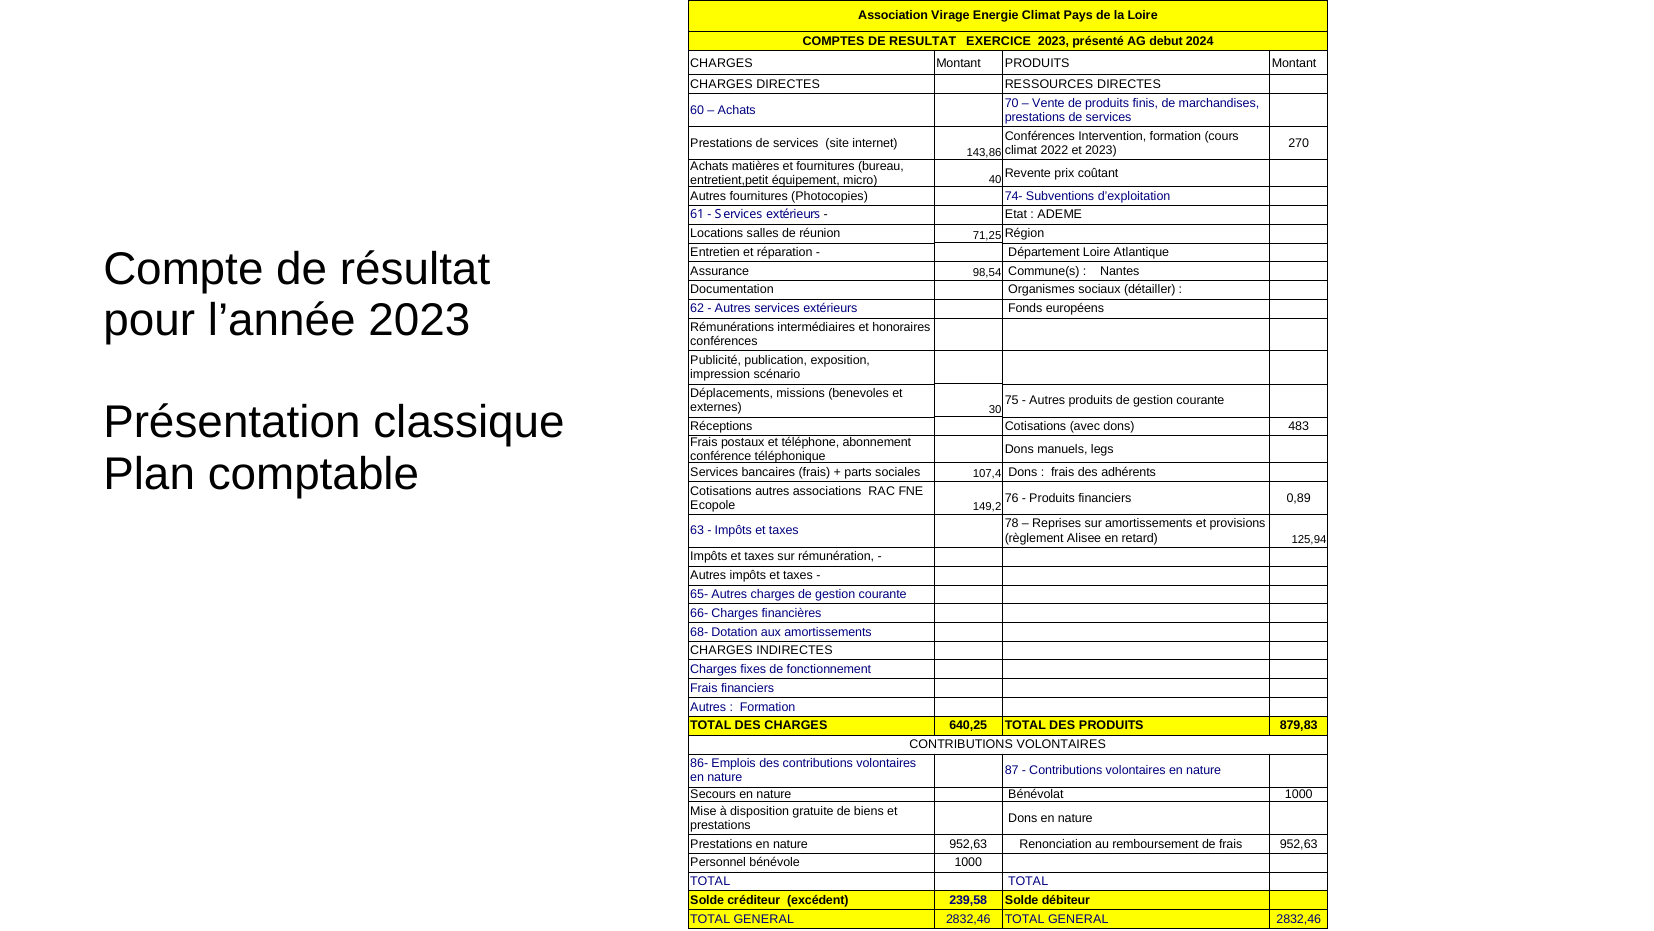

Compte de résultat pour l’année 2023
Présentation classique Plan comptable